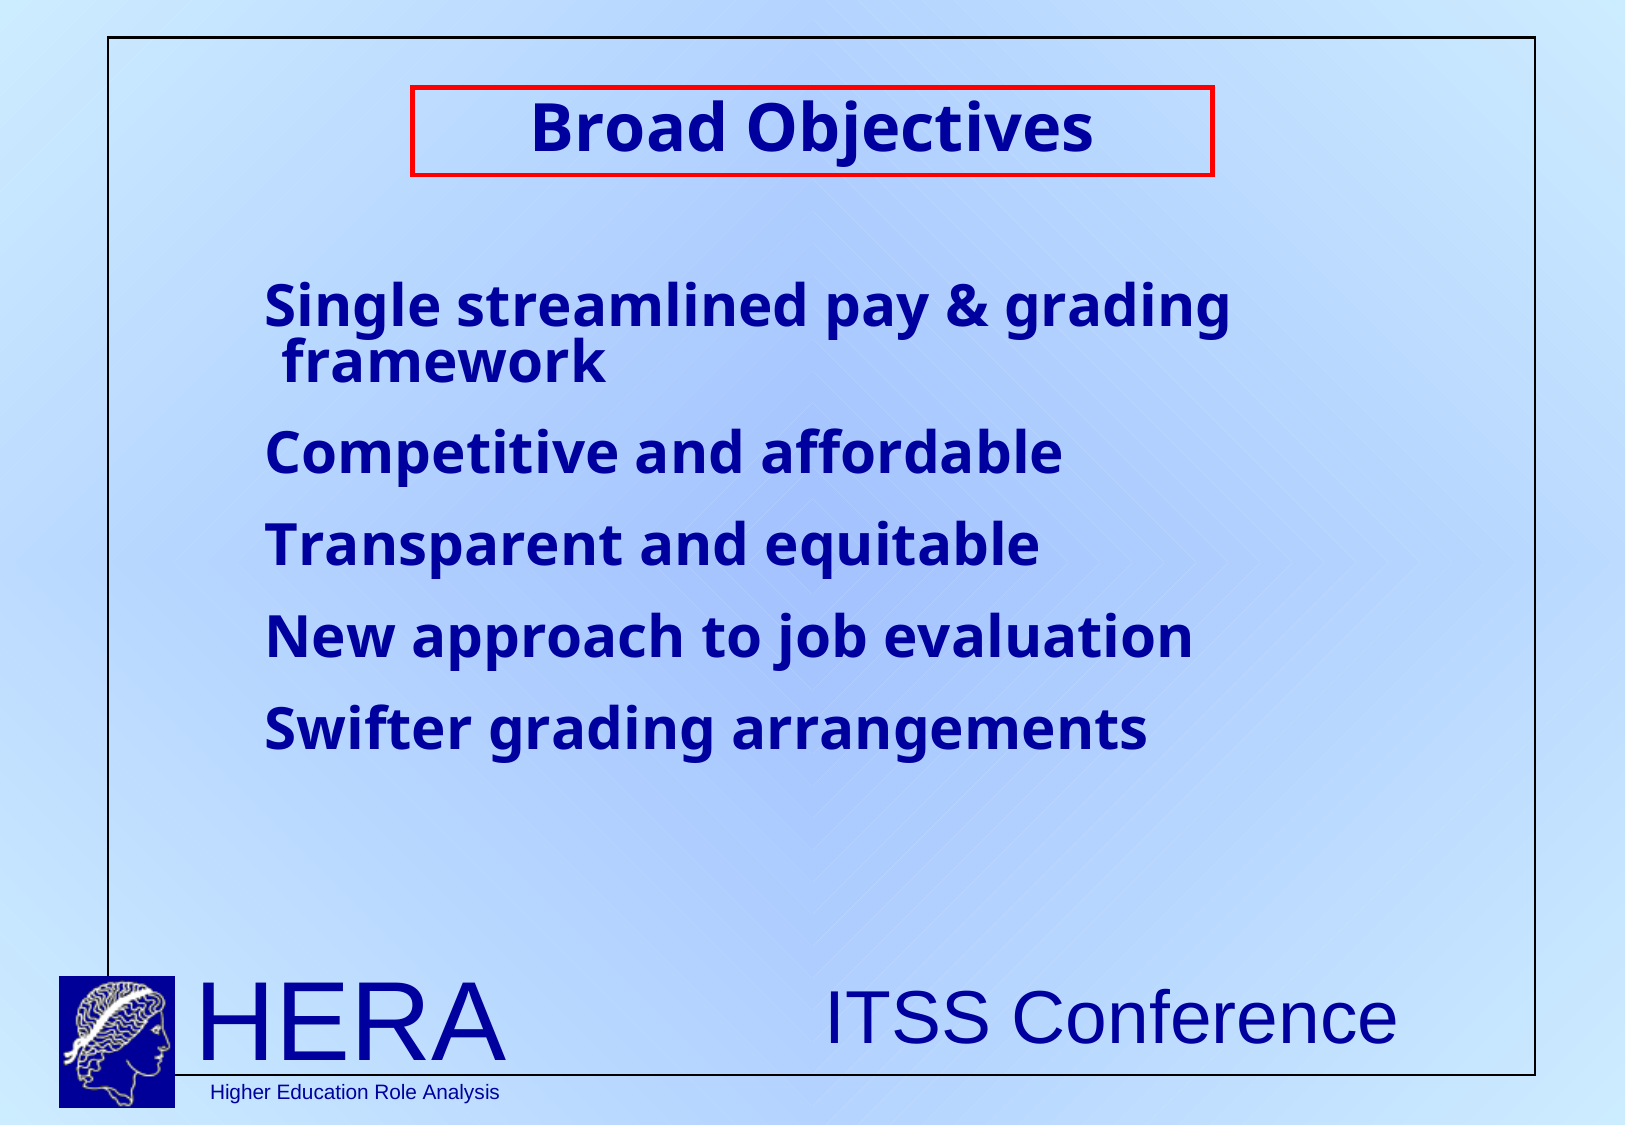

Broad Objectives
 Single streamlined pay & grading 	 	framework
 Competitive and affordable
 Transparent and equitable
 New approach to job evaluation
 Swifter grading arrangements